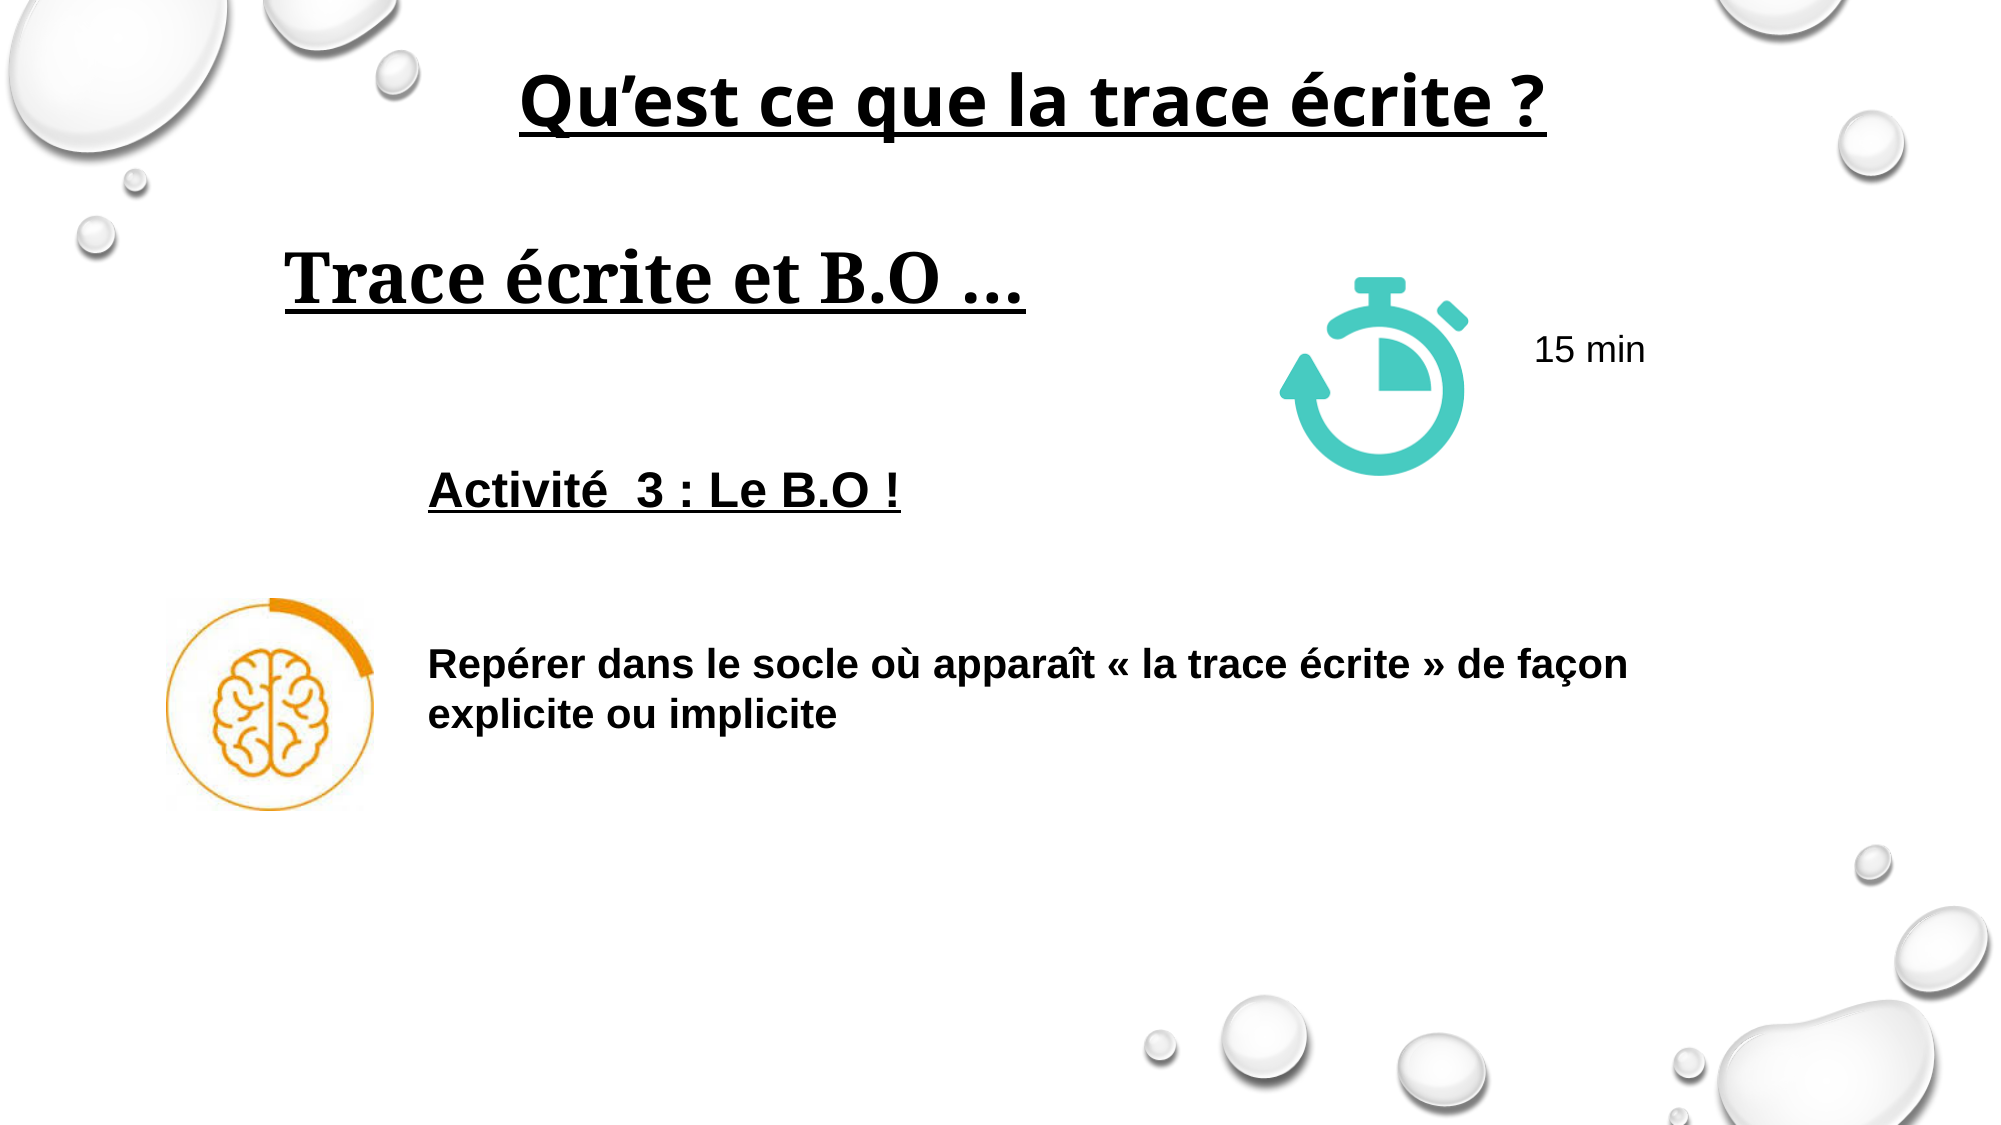

Qu’est ce que la trace écrite ?
Trace écrite et B.O …
15 min
Activité 3 : Le B.O !
Repérer dans le socle où apparaît « la trace écrite » de façon explicite ou implicite